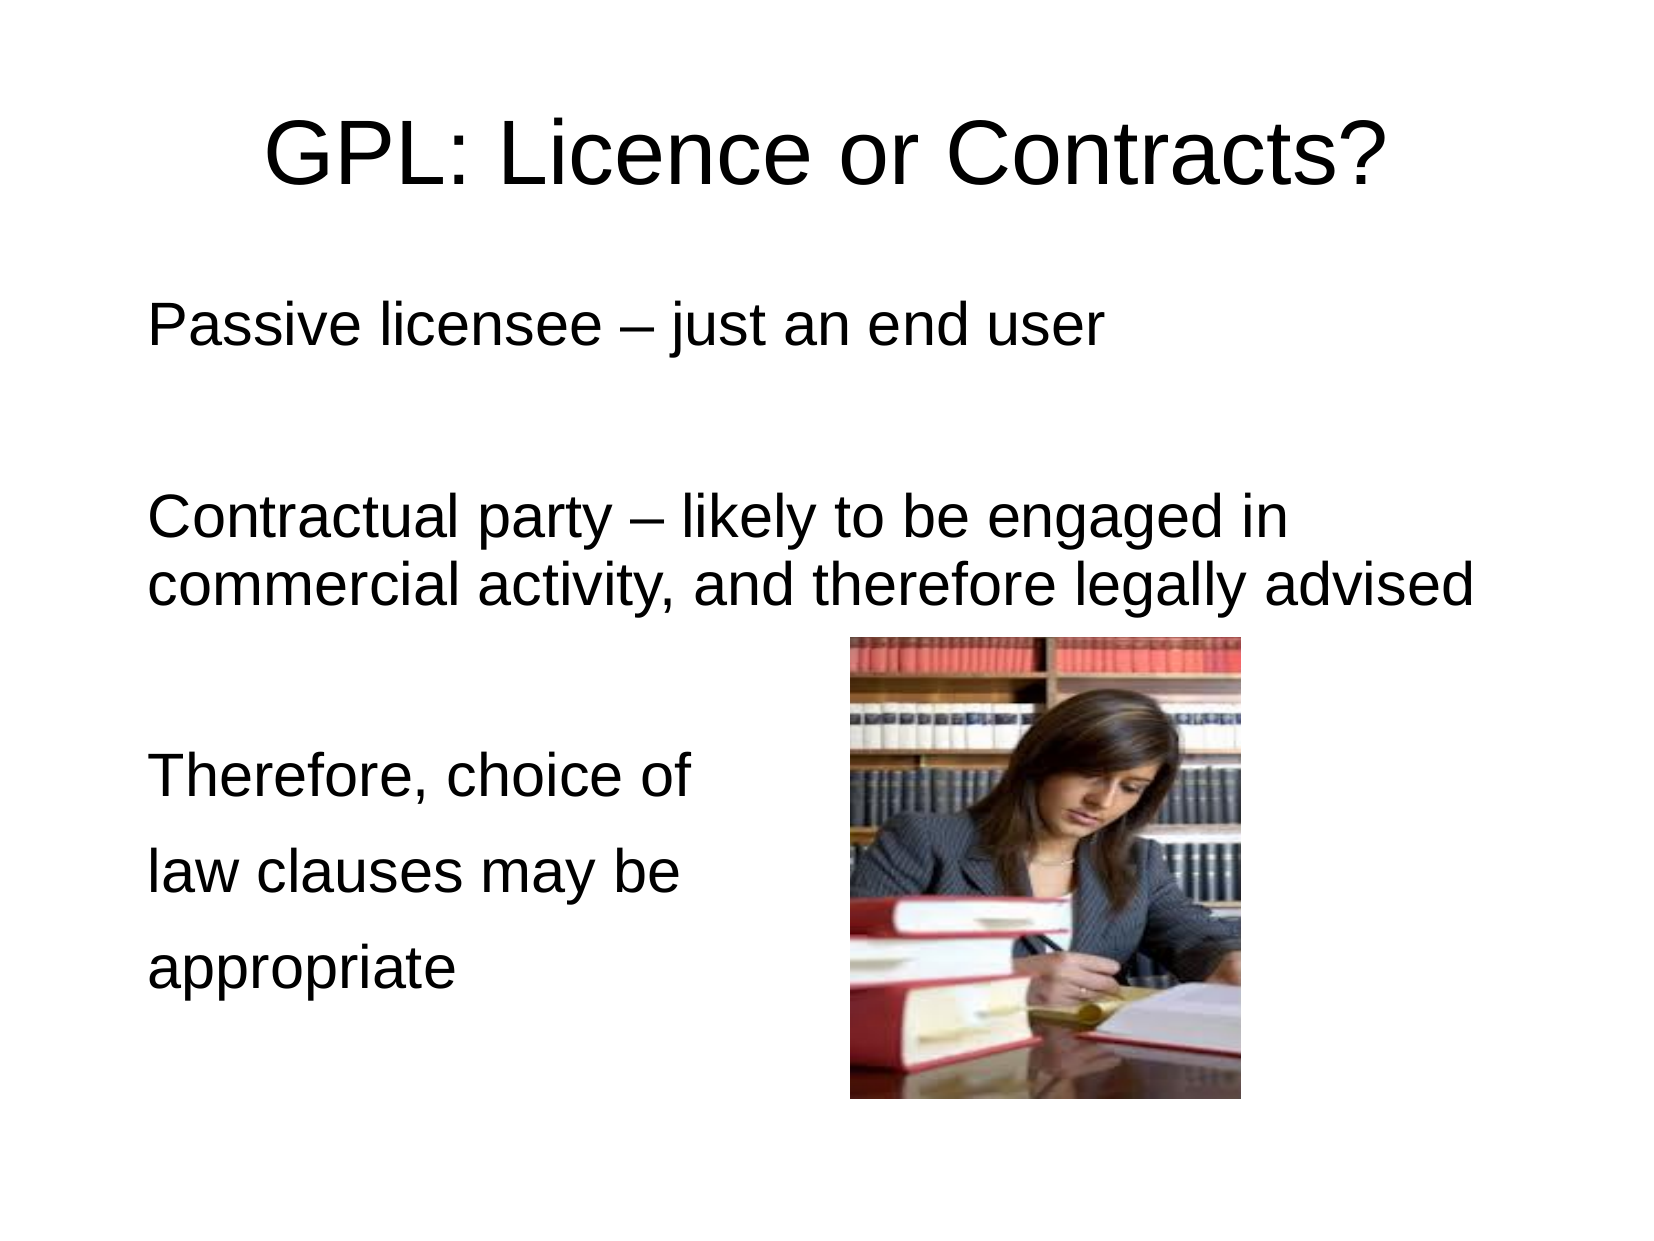

# GPL: Licence or Contracts?
Passive licensee – just an end user
Contractual party – likely to be engaged in commercial activity, and therefore legally advised
Therefore, choice of
law clauses may be
appropriate